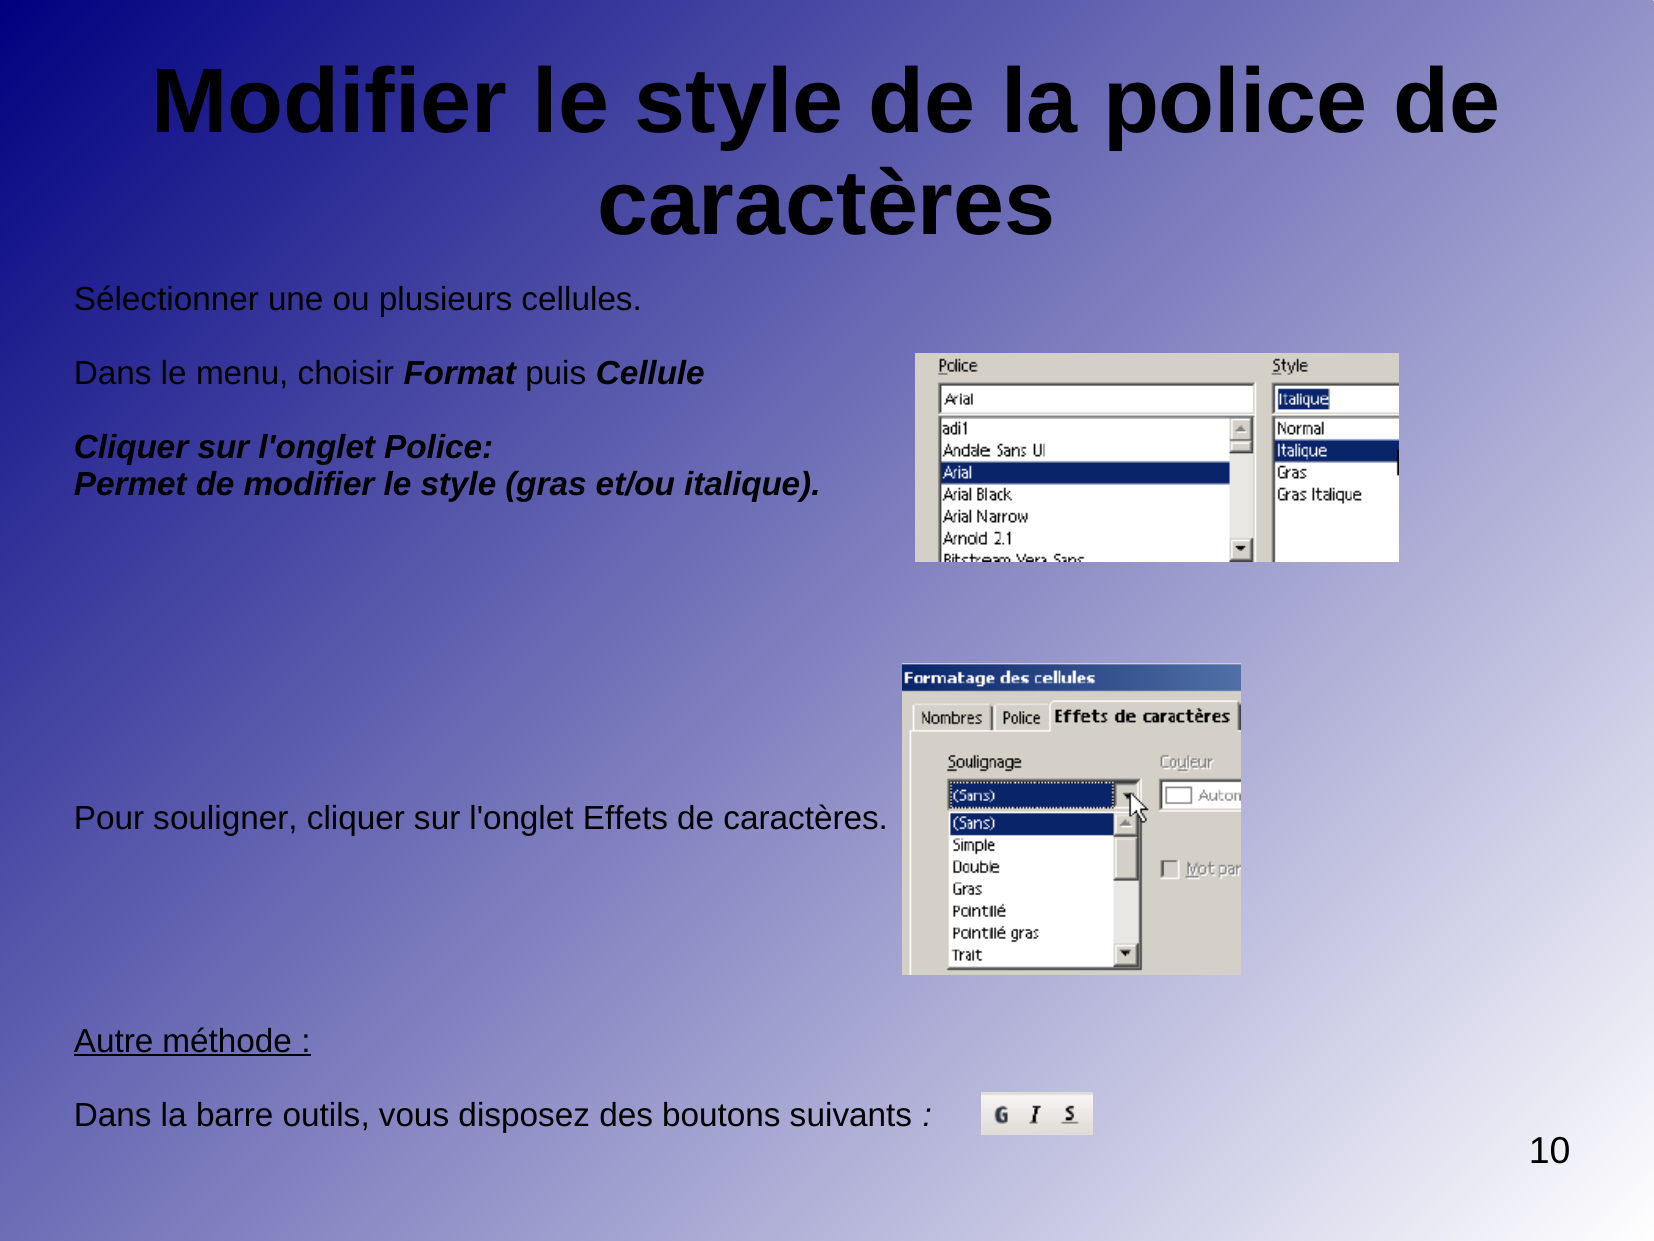

# Modifier le style de la police de caractères
Sélectionner une ou plusieurs cellules.
Dans le menu, choisir Format puis Cellule
Cliquer sur l'onglet Police:
Permet de modifier le style (gras et/ou italique).
Pour souligner, cliquer sur l'onglet Effets de caractères.
Autre méthode :
Dans la barre outils, vous disposez des boutons suivants :
10